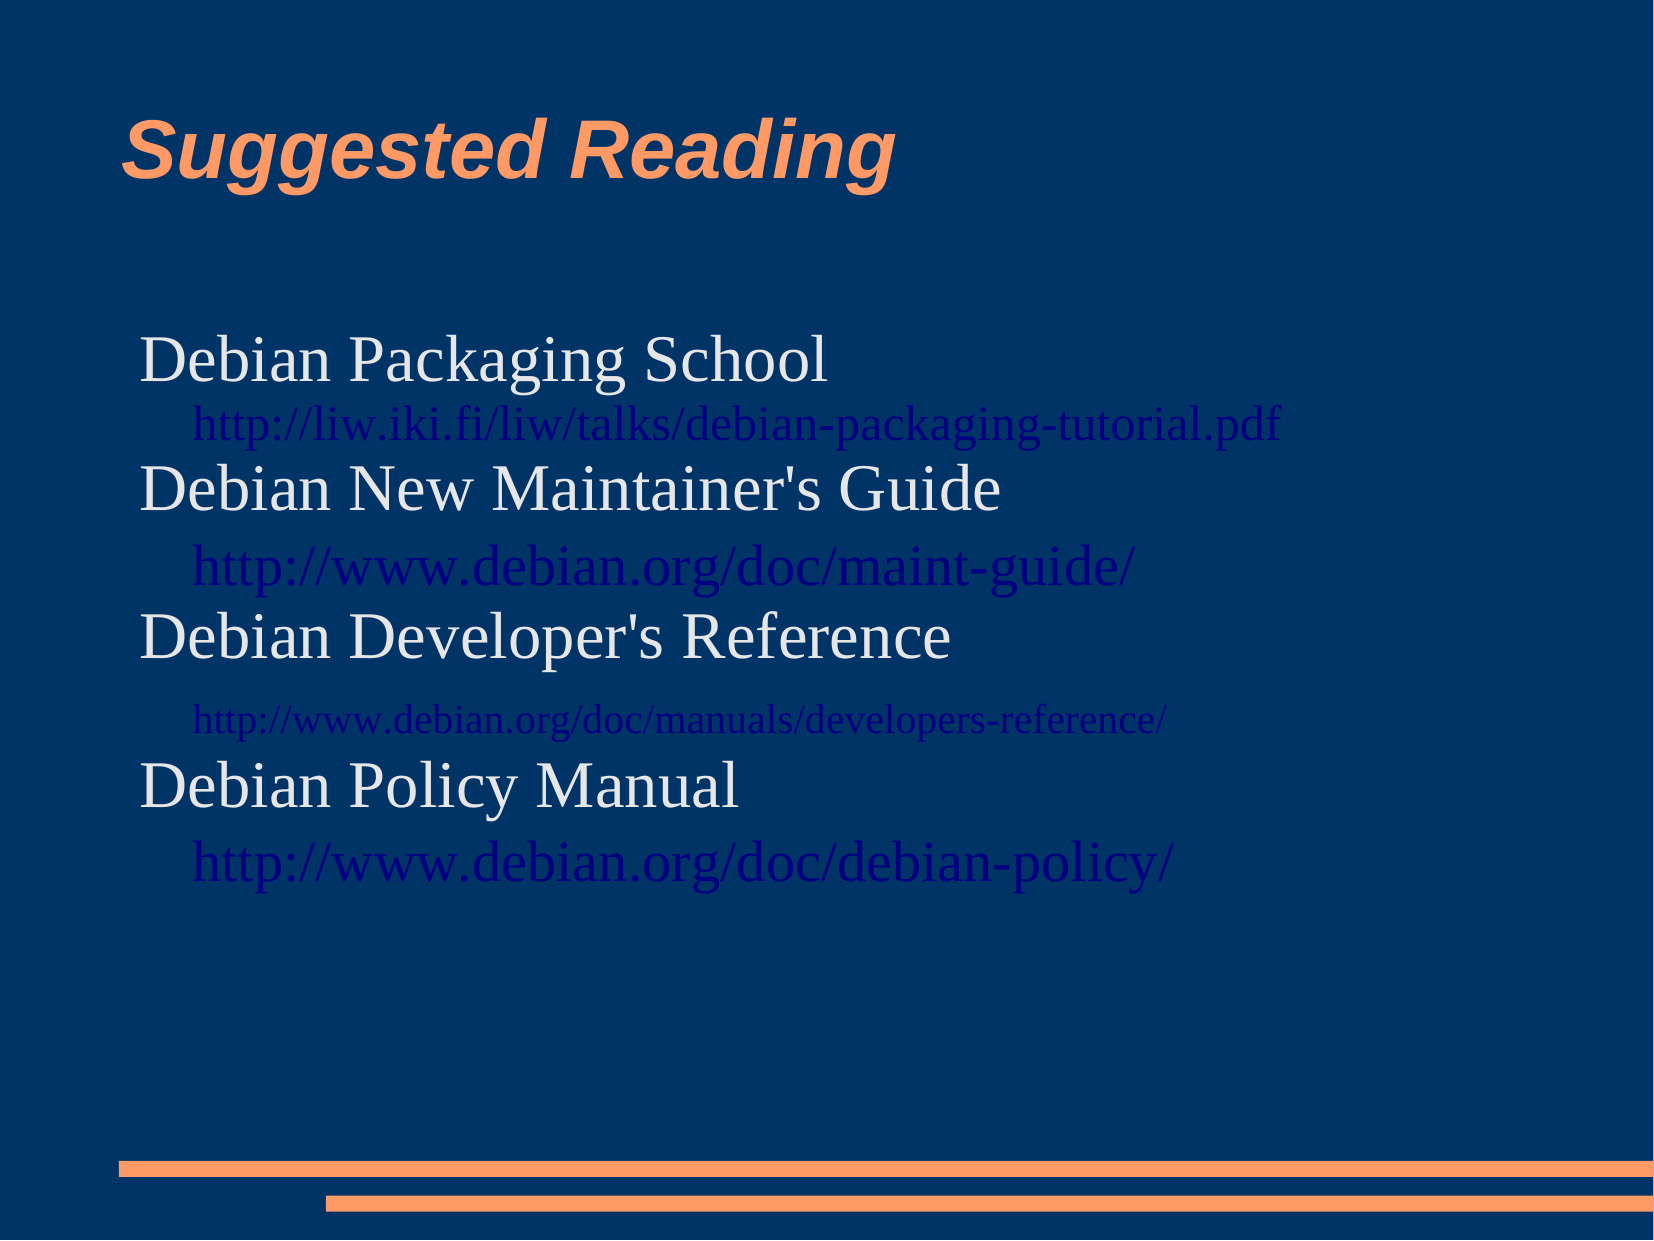

# Suggested Reading
Debian Packaging School http://liw.iki.fi/liw/talks/debian-packaging-tutorial.pdf
Debian New Maintainer's Guide http://www.debian.org/doc/maint-guide/
Debian Developer's Reference http://www.debian.org/doc/manuals/developers-reference/
Debian Policy Manual http://www.debian.org/doc/debian-policy/